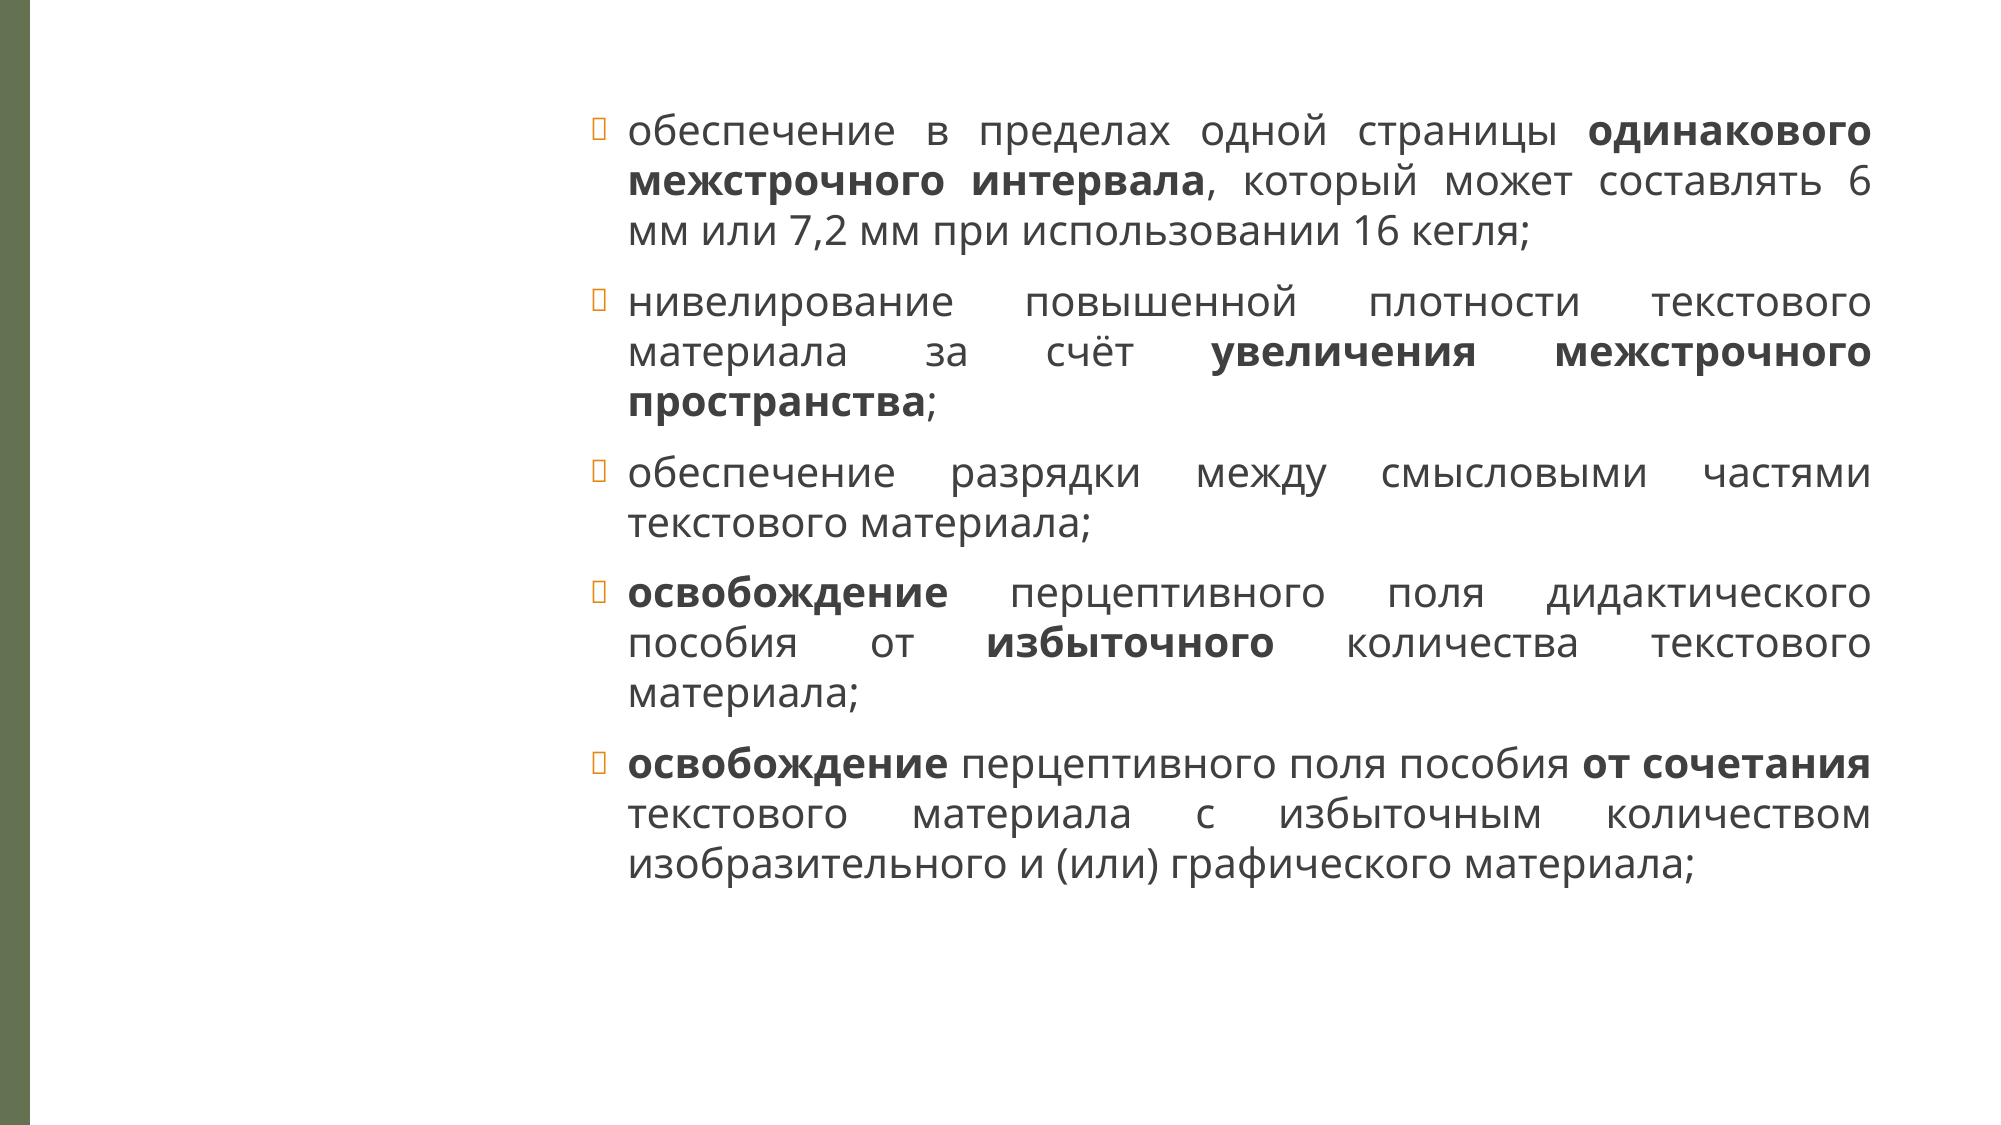

# обеспечение в пределах одной страницы одинакового межстрочного интервала, который может составлять 6 мм или 7,2 мм при использовании 16 кегля;
нивелирование повышенной плотности текстового материала за счёт увеличения межстрочного пространства;
обеспечение разрядки между смысловыми частями текстового материала;
освобождение перцептивного поля дидактического пособия от избыточного количества текстового материала;
освобождение перцептивного поля пособия от сочетания текстового материала с избыточным количеством изобразительного и (или) графического материала;